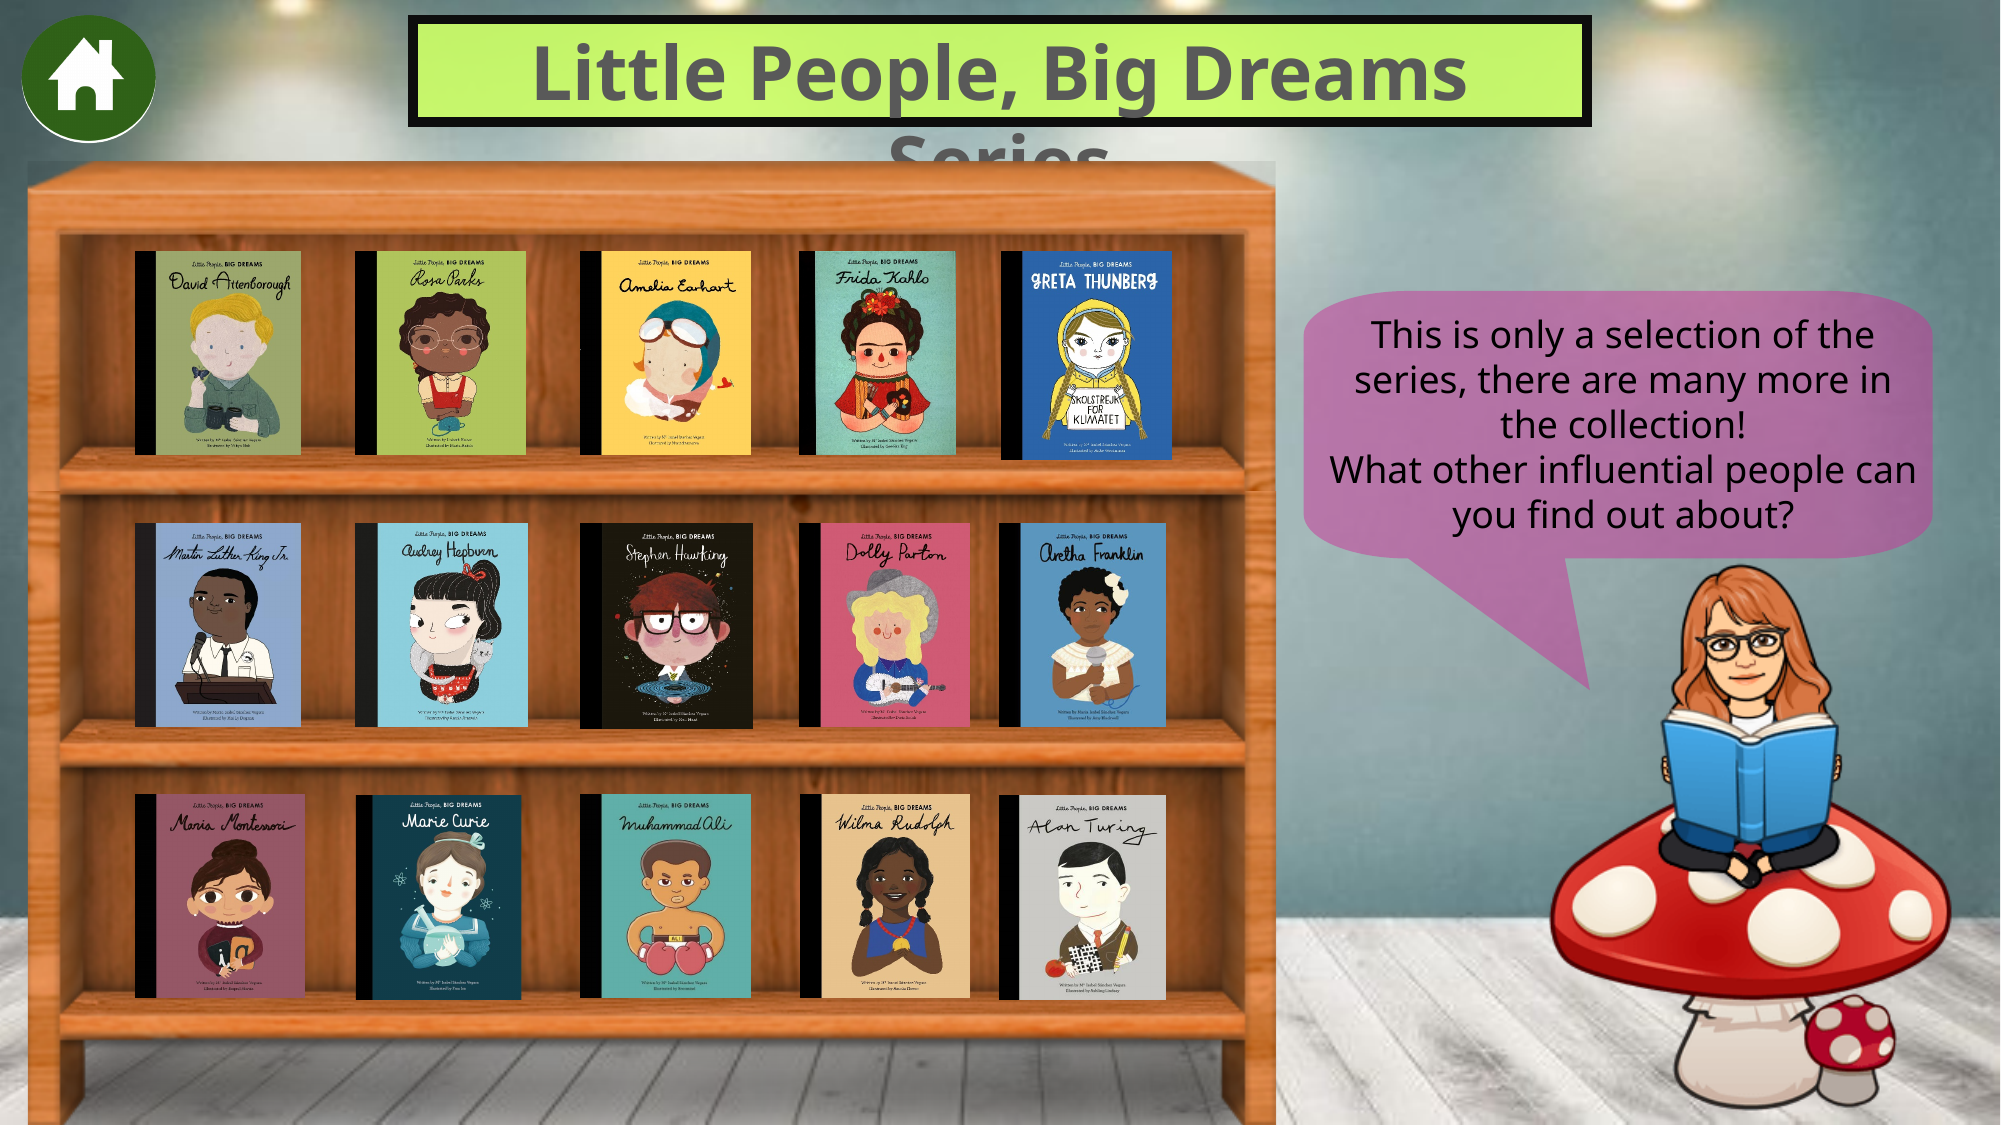

Little People, Big Dreams Series
This is only a selection of the series, there are many more in the collection!
What other influential people can you find out about?